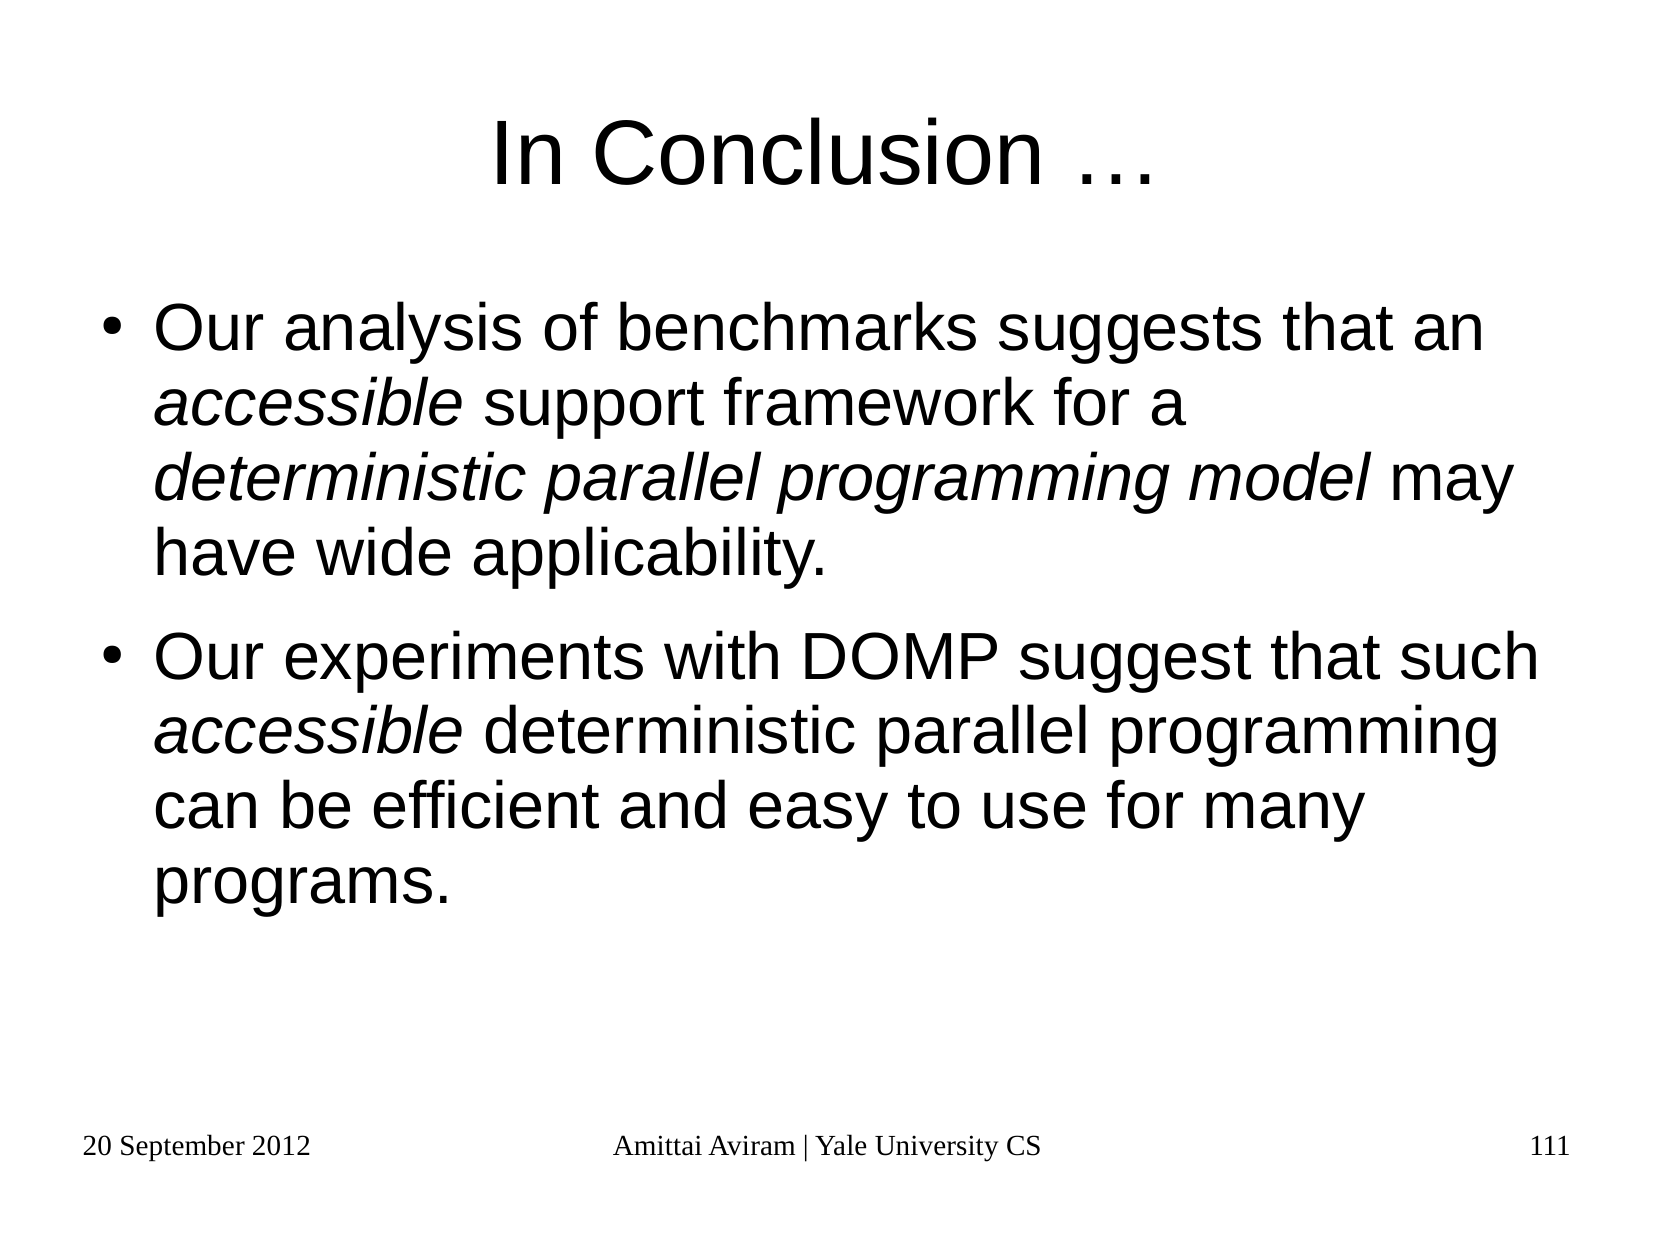

# In Conclusion …
Our analysis of benchmarks suggests that an accessible support framework for a deterministic parallel programming model may have wide applicability.
Our experiments with DOMP suggest that such accessible deterministic parallel programming can be efficient and easy to use for many programs.
111